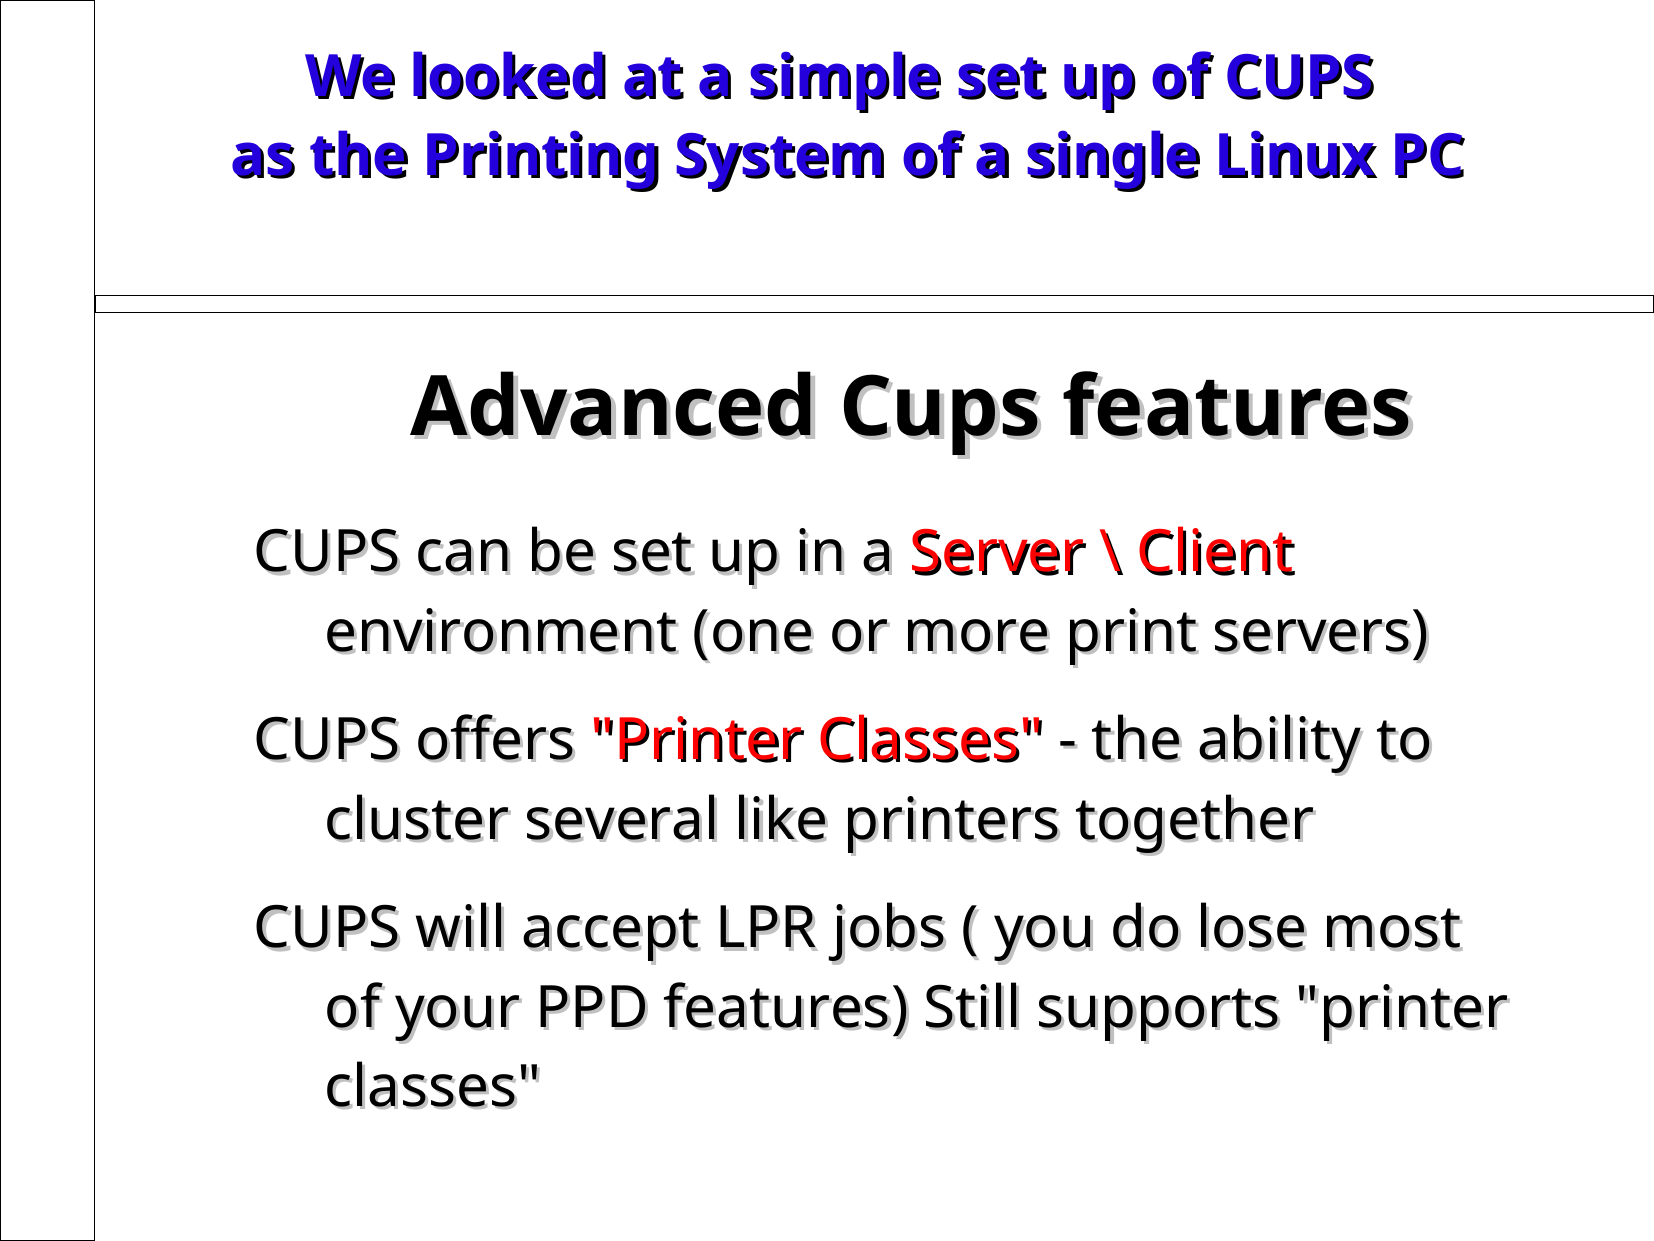

We looked at a simple set up of CUPS
as the Printing System of a single Linux PC
Advanced Cups features
CUPS can be set up in a Server \ Client environment (one or more print servers)
CUPS offers "Printer Classes" - the ability to cluster several like printers together
CUPS will accept LPR jobs ( you do lose most of your PPD features) Still supports "printer classes"